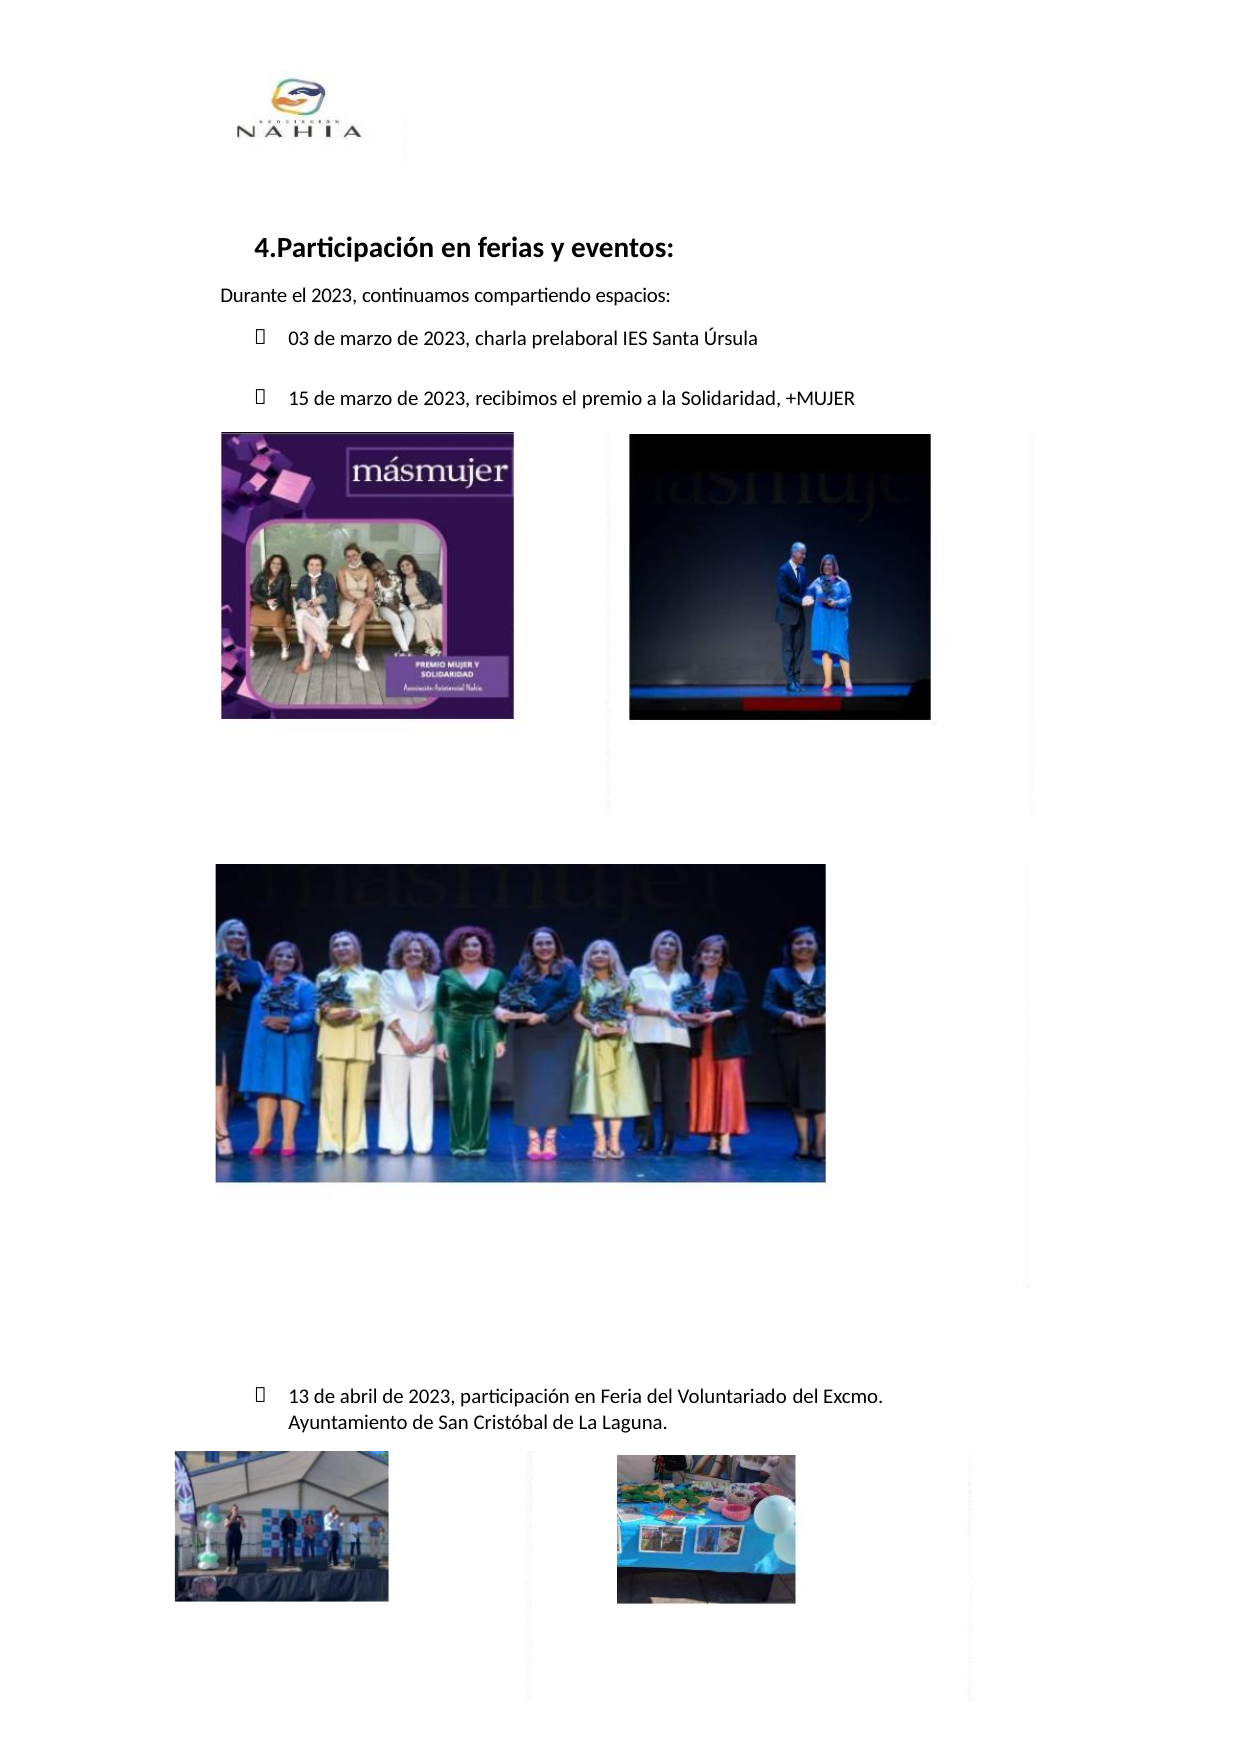

4.Participación en ferias y eventos:
Durante el 2023, continuamos compartiendo espacios:


03 de marzo de 2023, charla prelaboral IES Santa Úrsula
15 de marzo de 2023, recibimos el premio a la Solidaridad, +MUJER

13 de abril de 2023, participación en Feria del Voluntariado del Excmo.
Ayuntamiento de San Cristóbal de La Laguna.